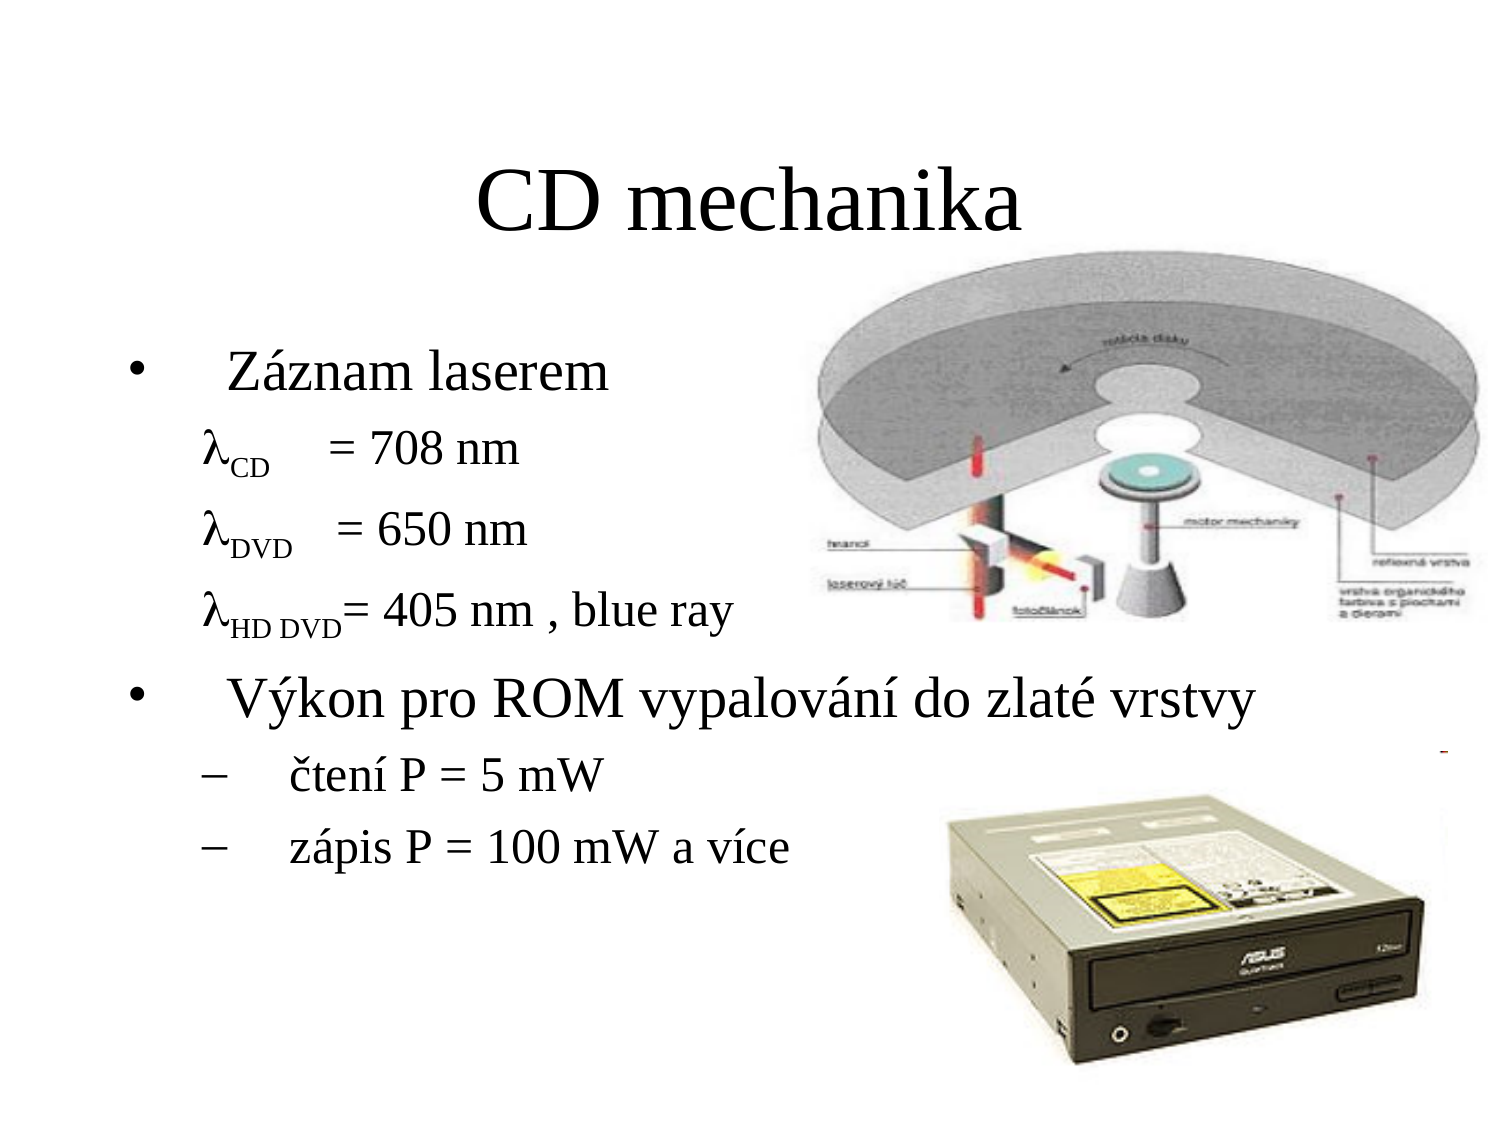

# CD mechanika
Záznam laserem
CD = 708 nm
DVD = 650 nm
HD DVD= 405 nm , blue ray
Výkon pro ROM vypalování do zlaté vrstvy
čtení P = 5 mW
zápis P = 100 mW a více